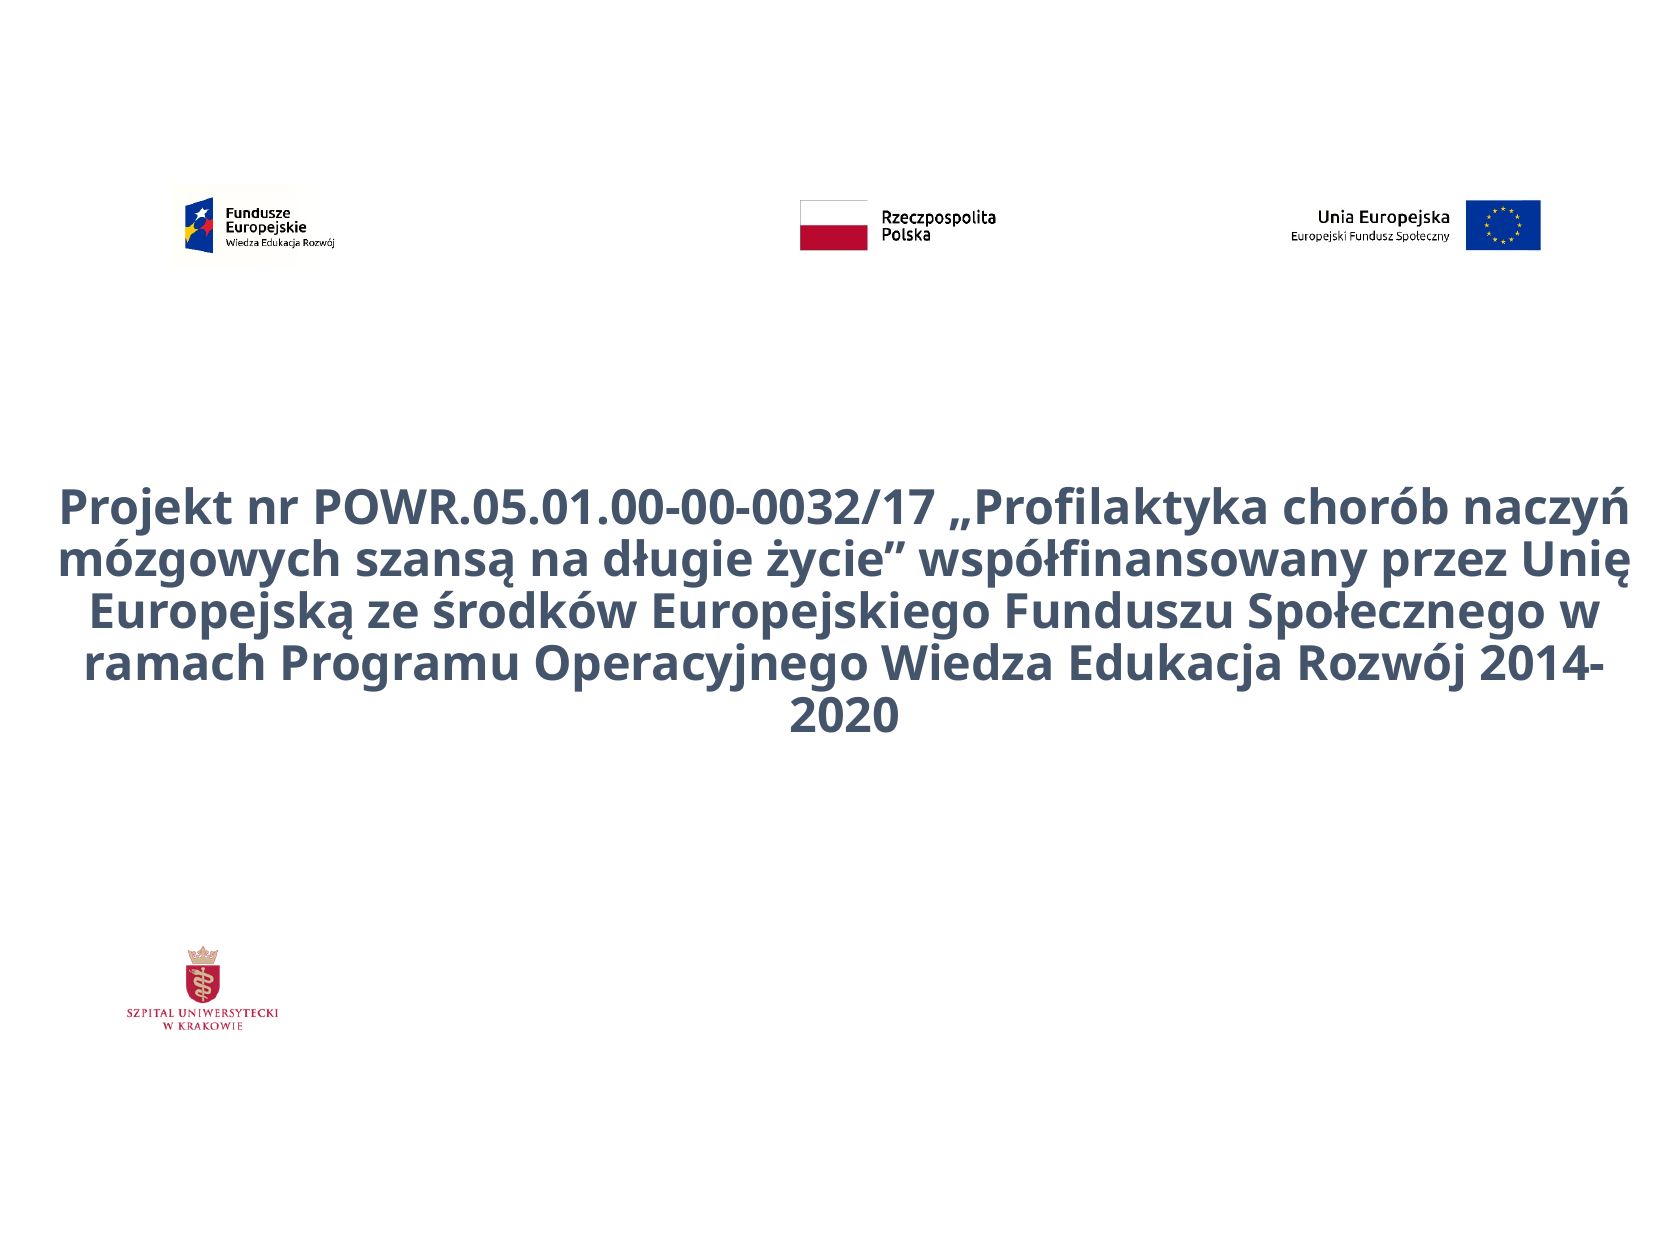

# Projekt nr POWR.05.01.00-00-0032/17 „Profilaktyka chorób naczyń mózgowych szansą na długie życie” współfinansowany przez Unię Europejską ze środków Europejskiego Funduszu Społecznego w ramach Programu Operacyjnego Wiedza Edukacja Rozwój 2014-2020